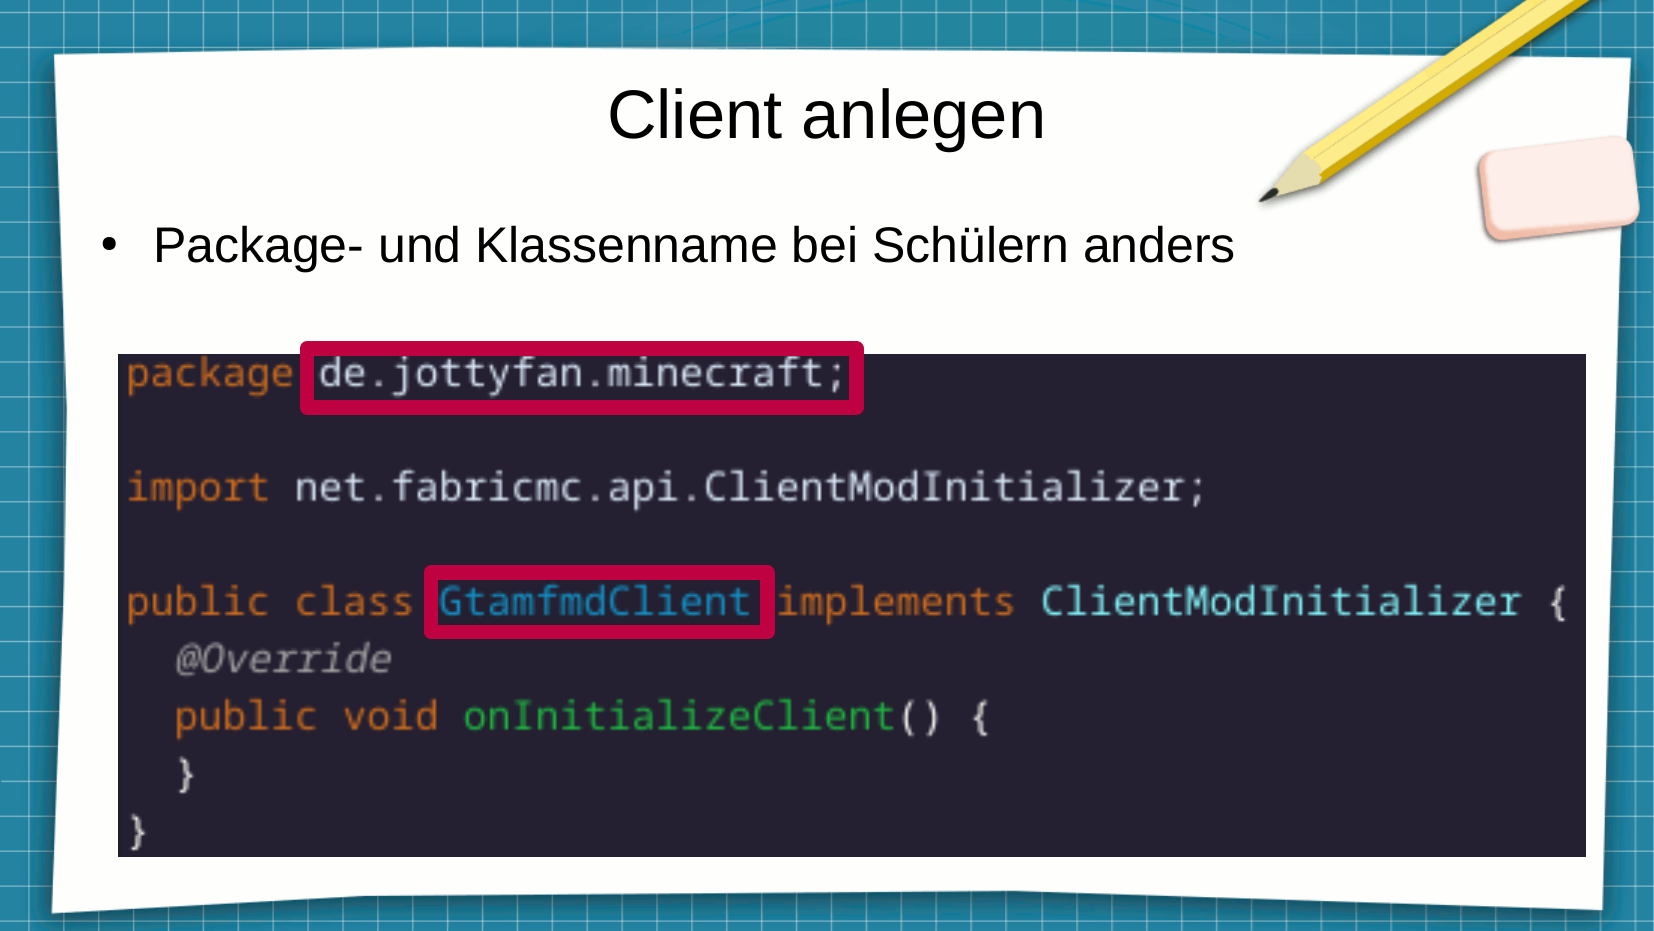

# Client anlegen
Package- und Klassenname bei Schülern anders